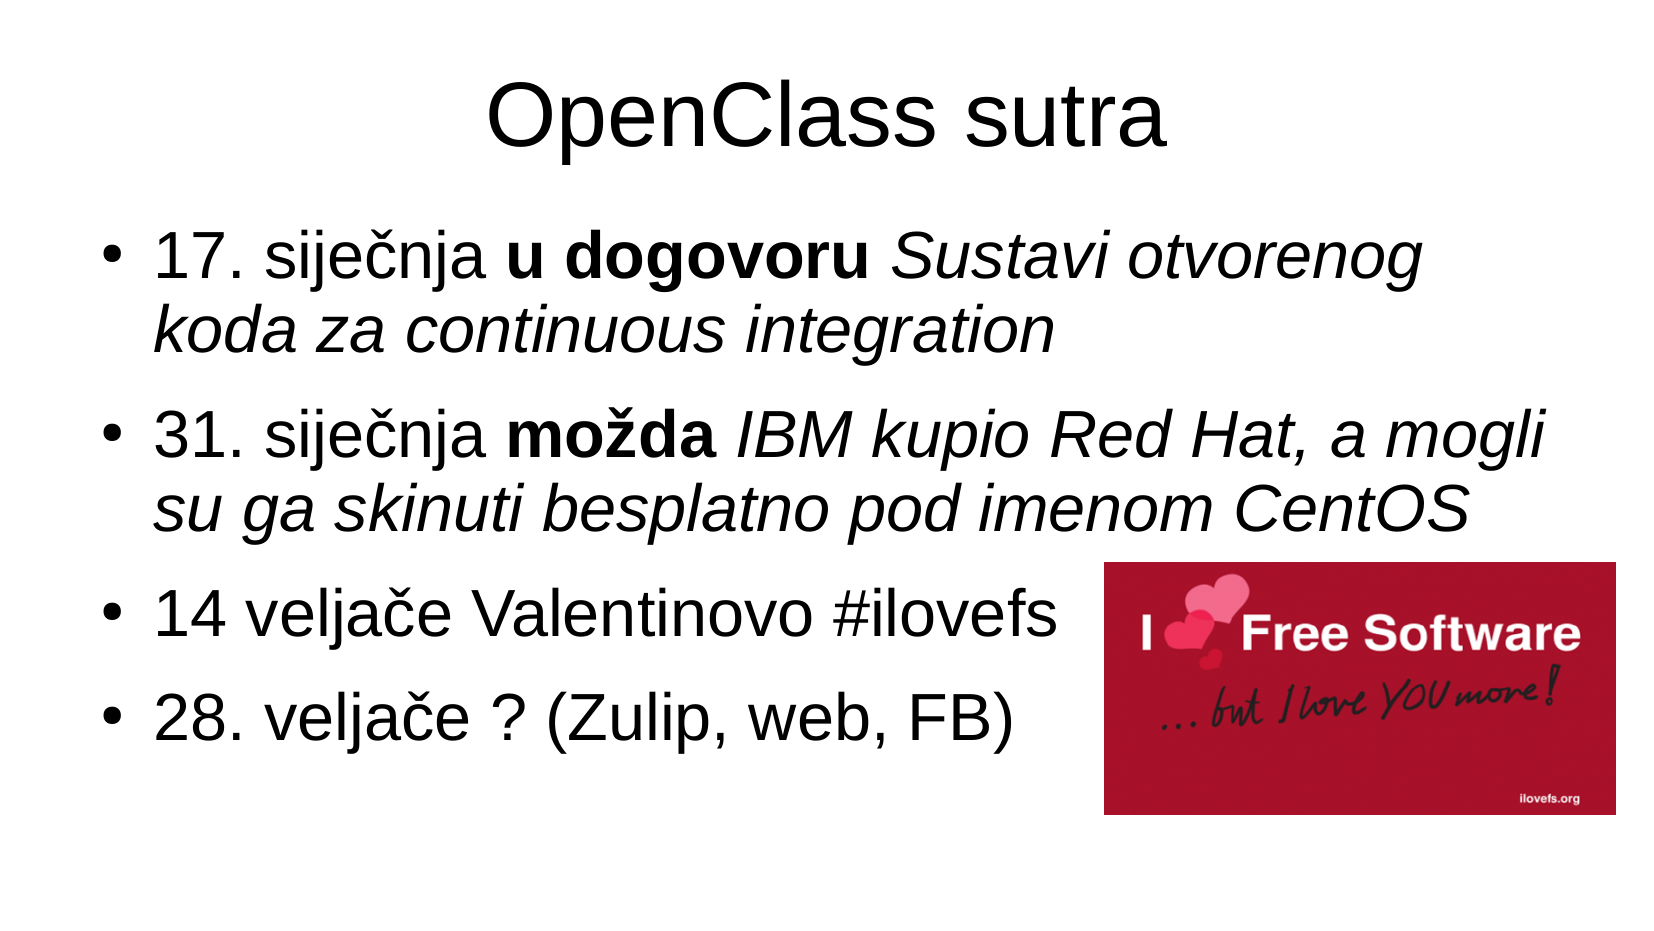

# OpenClass sutra
17. siječnja u dogovoru Sustavi otvorenog koda za continuous integration
31. siječnja možda IBM kupio Red Hat, a mogli su ga skinuti besplatno pod imenom CentOS
14 veljače Valentinovo #ilovefs
28. veljače ? (Zulip, web, FB)